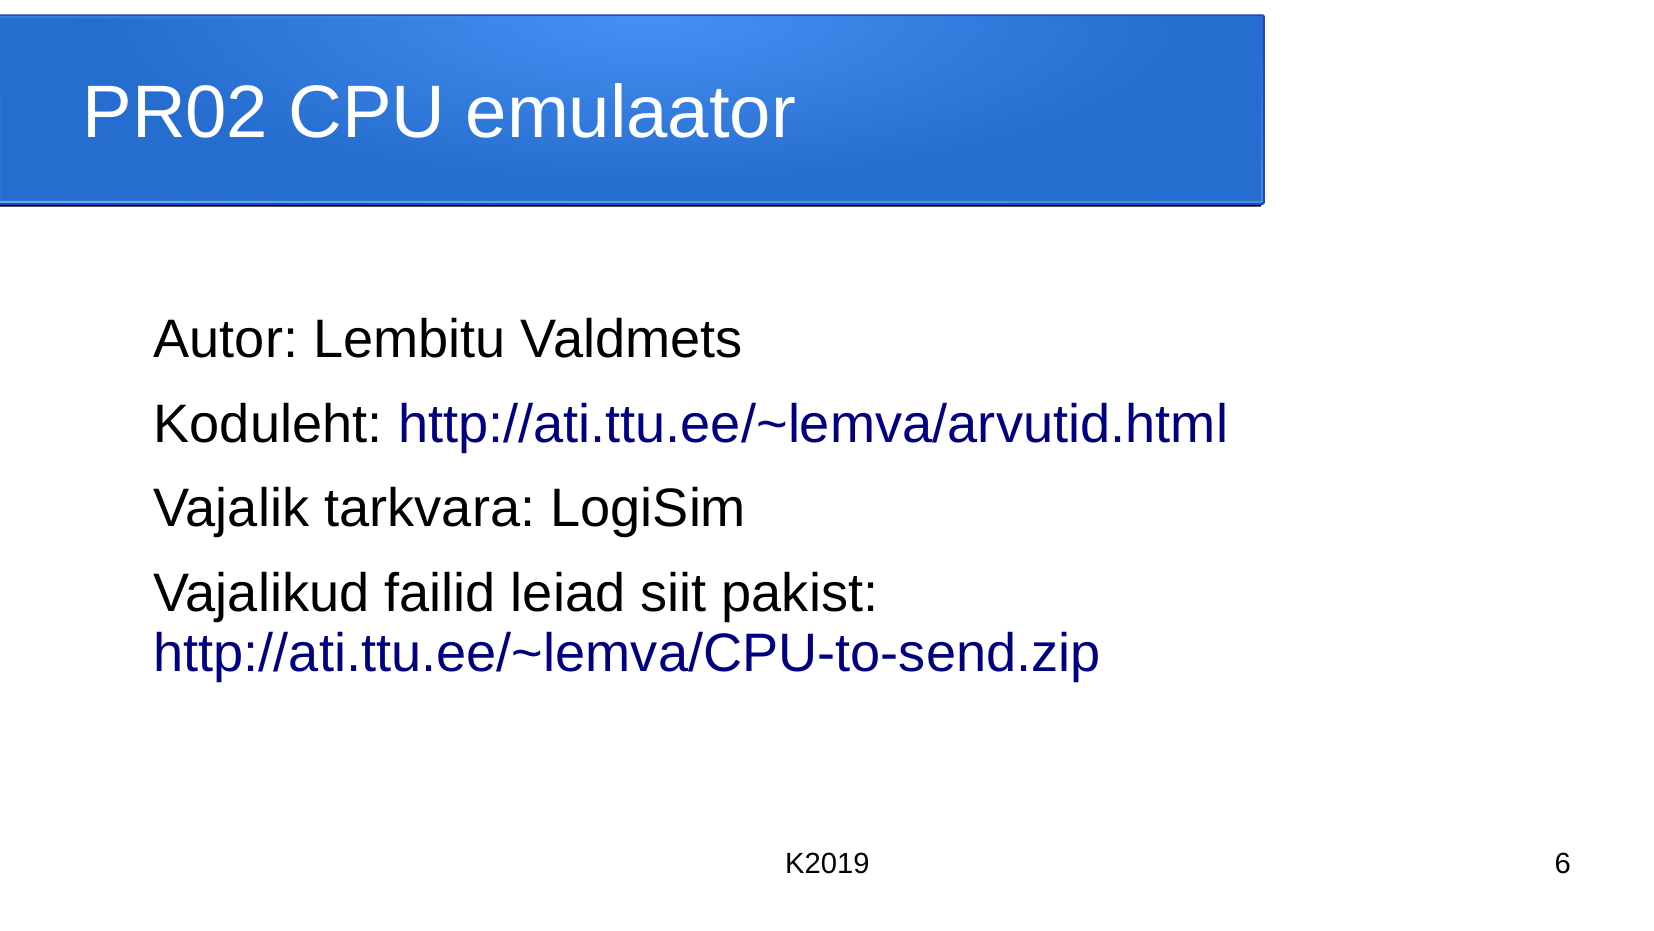

# PR02 CPU emulaator
Autor: Lembitu Valdmets
Koduleht: http://ati.ttu.ee/~lemva/arvutid.html
Vajalik tarkvara: LogiSim
Vajalikud failid leiad siit pakist: http://ati.ttu.ee/~lemva/CPU-to-send.zip
K2019
6